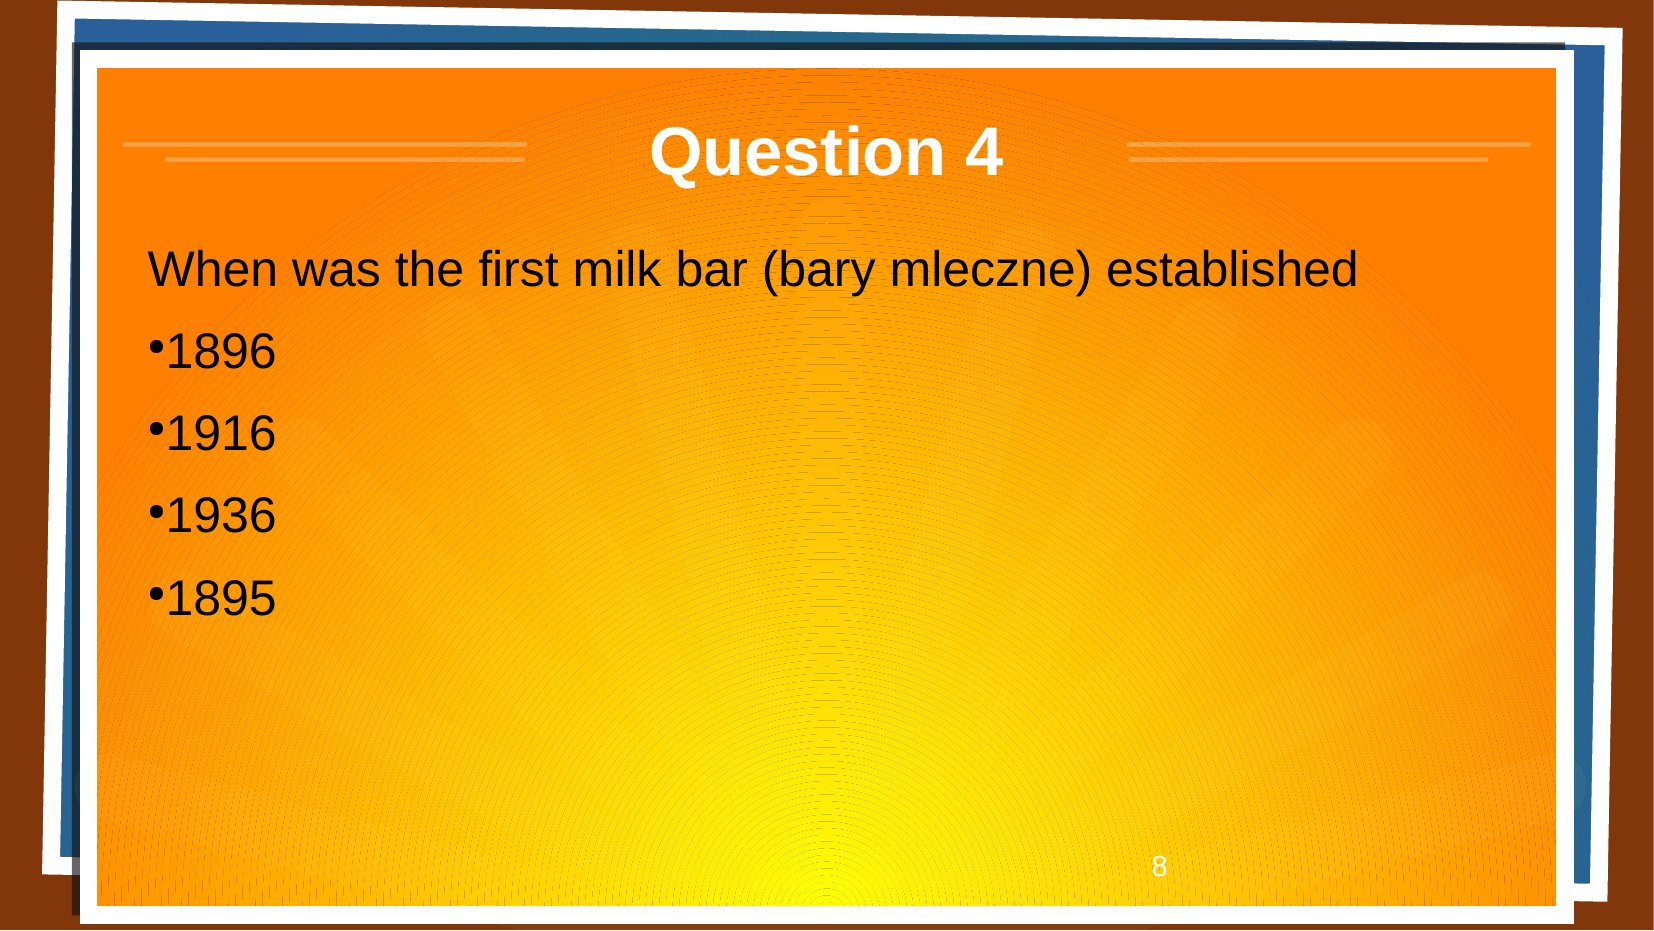

# Question 4
When was the first milk bar (bary mleczne) established
1896
1916
1936
1895